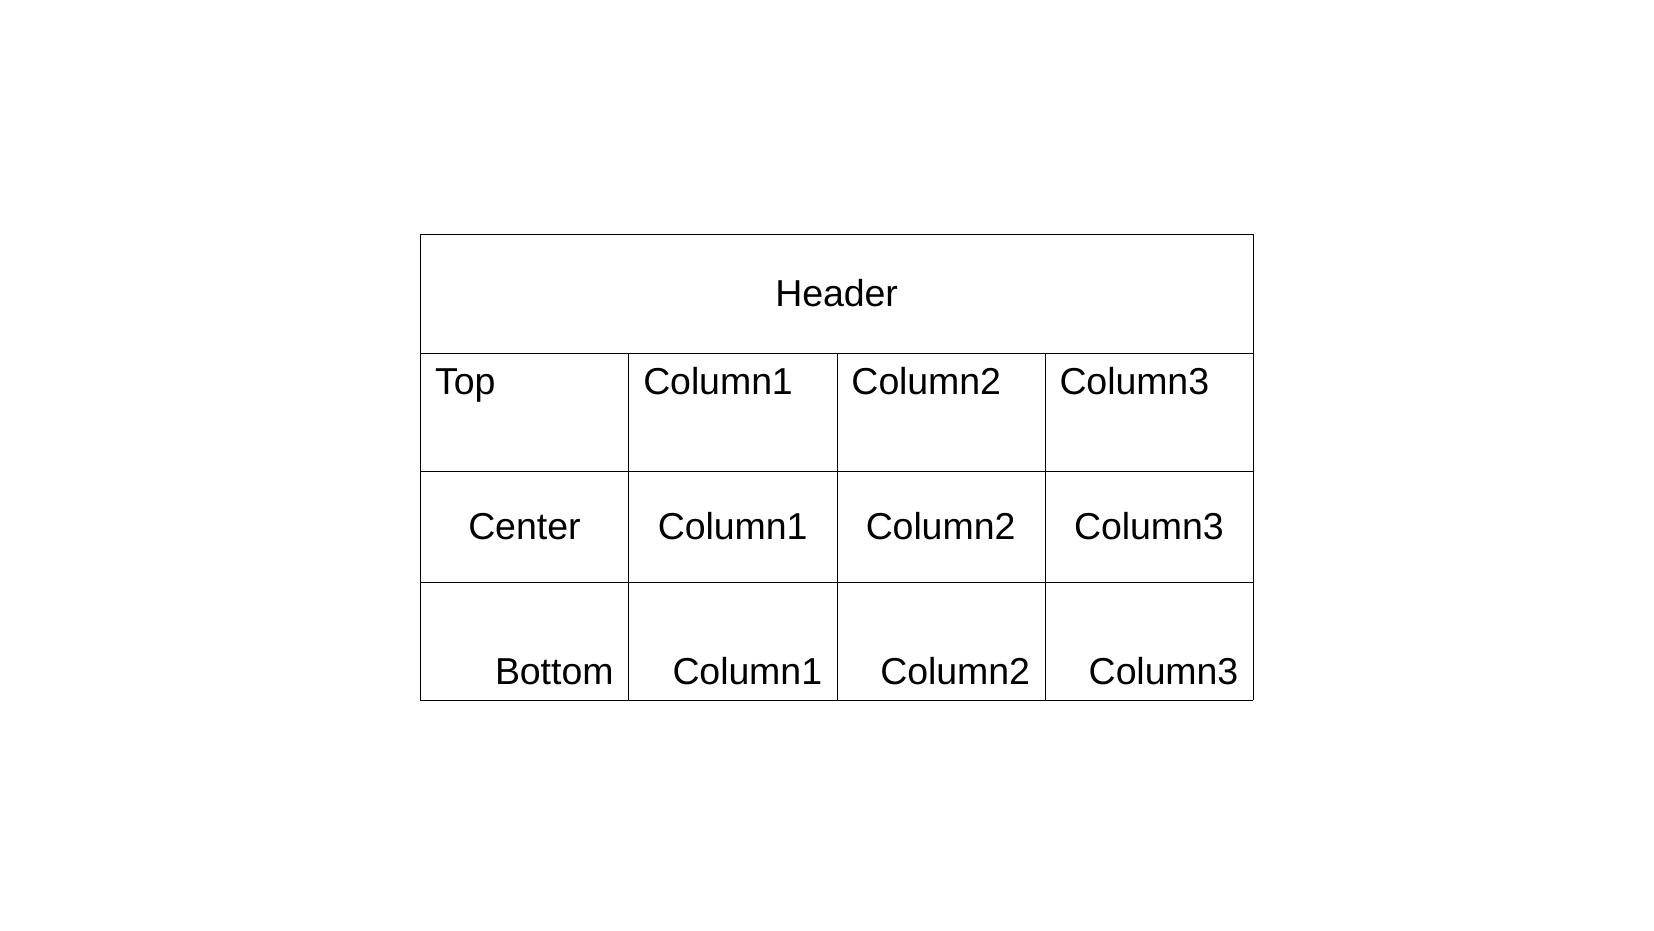

| Header | | | |
| --- | --- | --- | --- |
| Top | Column1 | Column2 | Column3 |
| Center | Column1 | Column2 | Column3 |
| Bottom | Column1 | Column2 | Column3 |